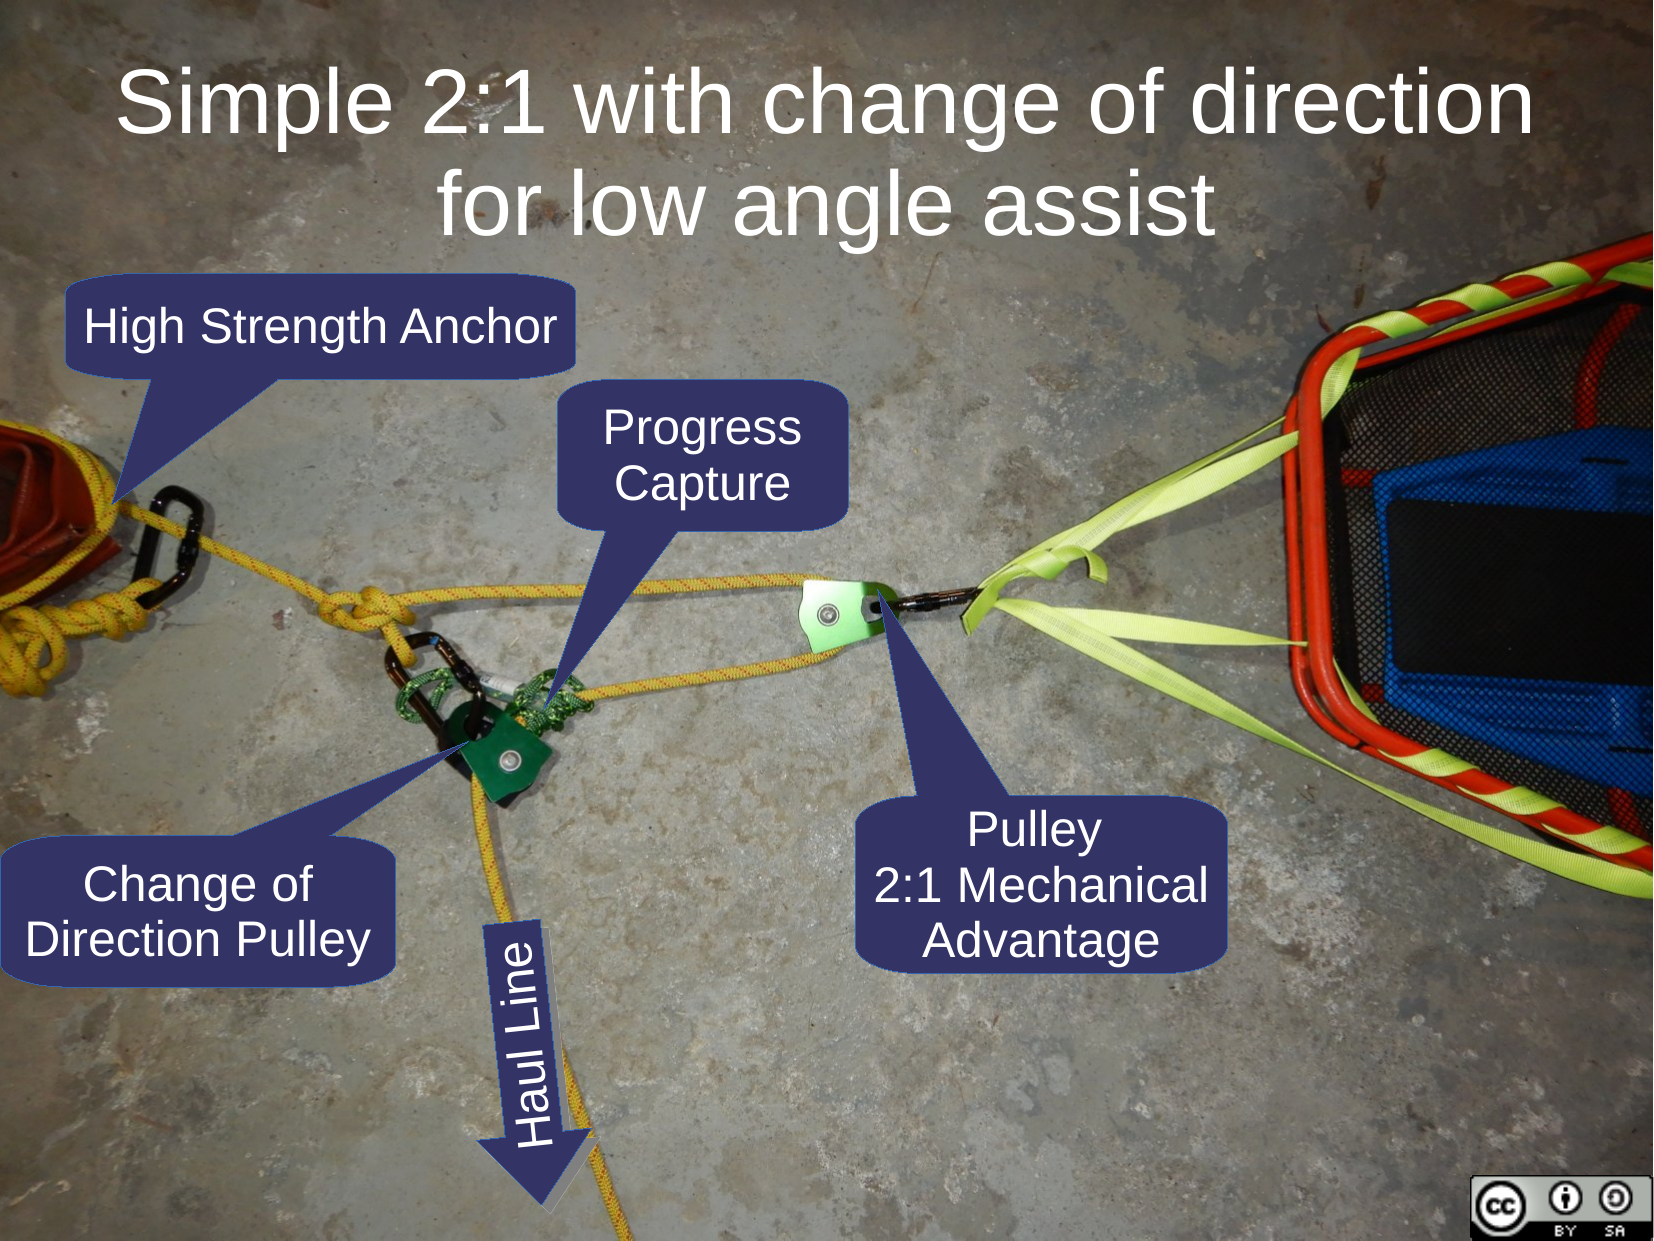

# Simple 2:1 with change of direction for low angle assist
High Strength Anchor
Progress
Capture
Pulley
2:1 Mechanical
Advantage
Change of
Direction Pulley
Haul Line